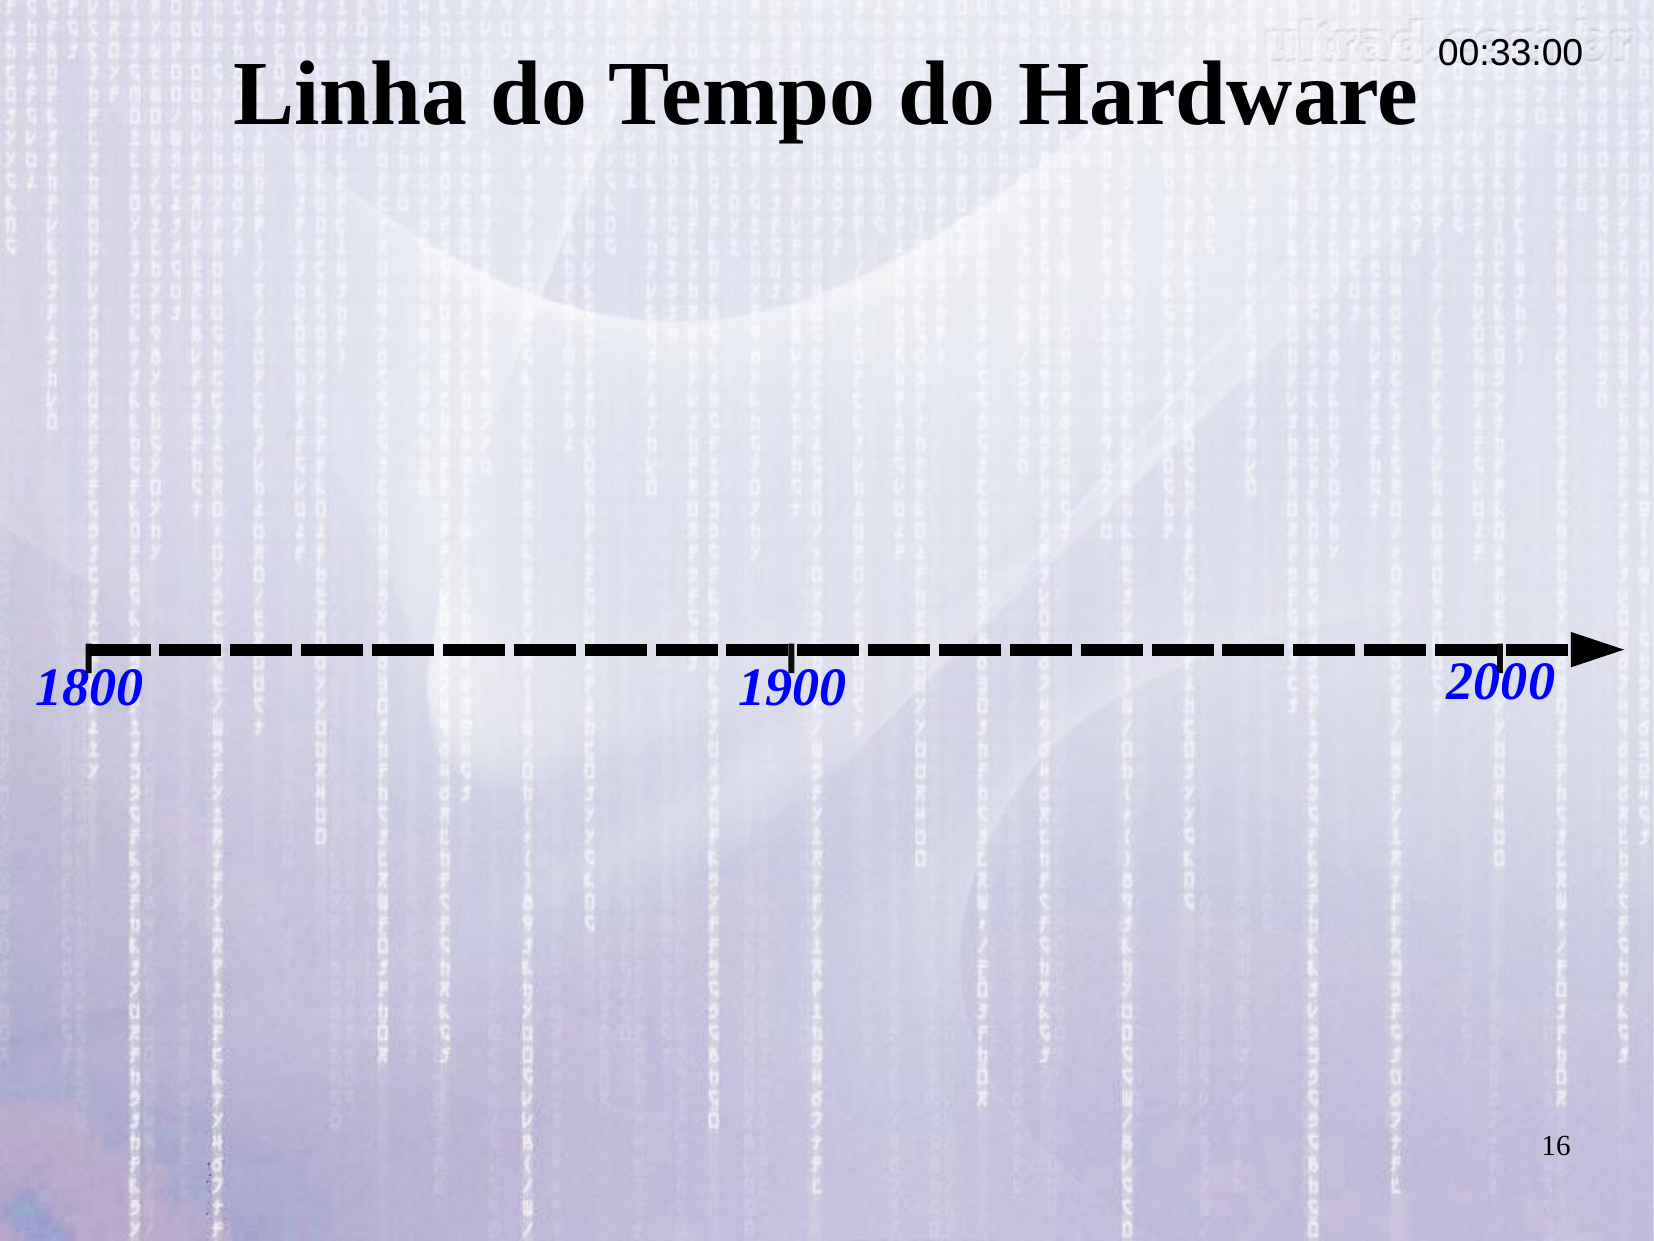

02:51:29
Linha do Tempo do Hardware
2000
1800
1900
16